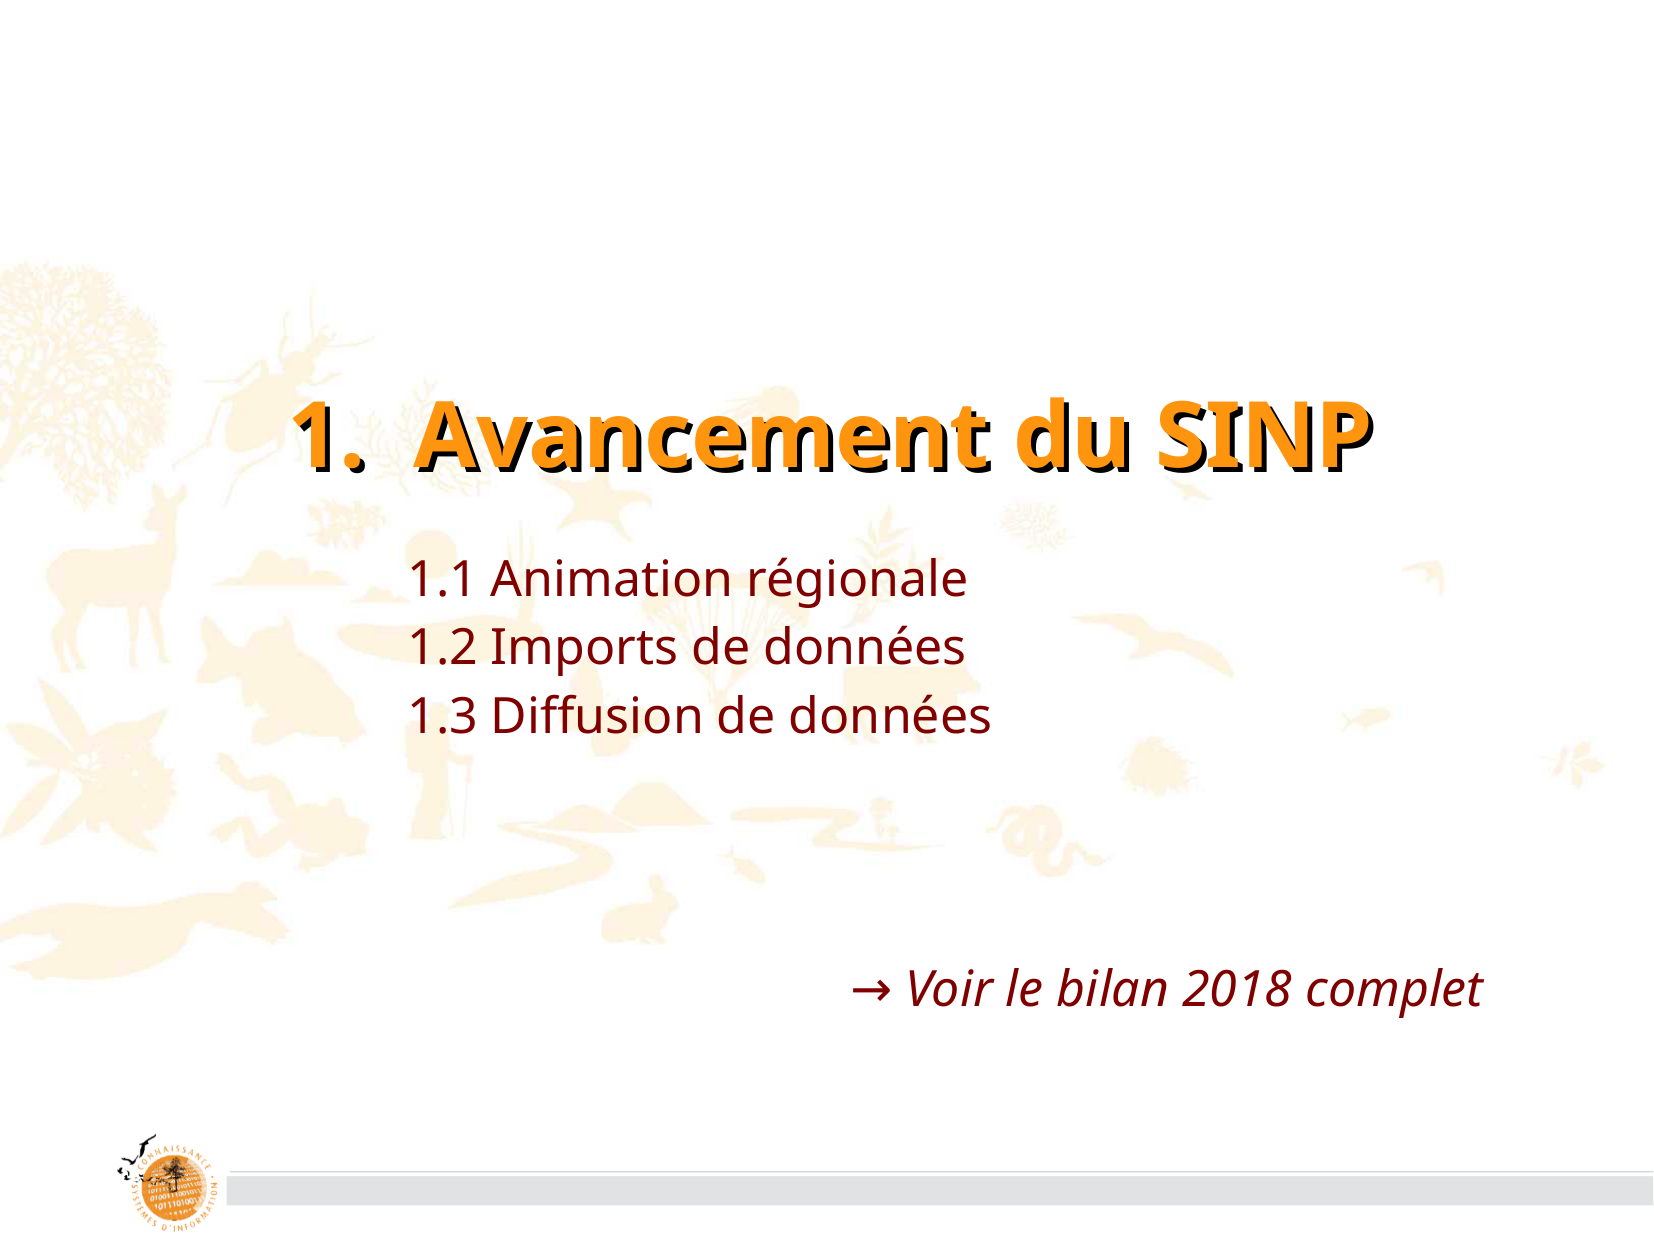

1.1 Animation régionale
		1.2 Imports de données
		1.3 Diffusion de données
								→ Voir le bilan 2018 complet
# 1. Avancement du SINP
Cotech SINP - 29/11/2018
4